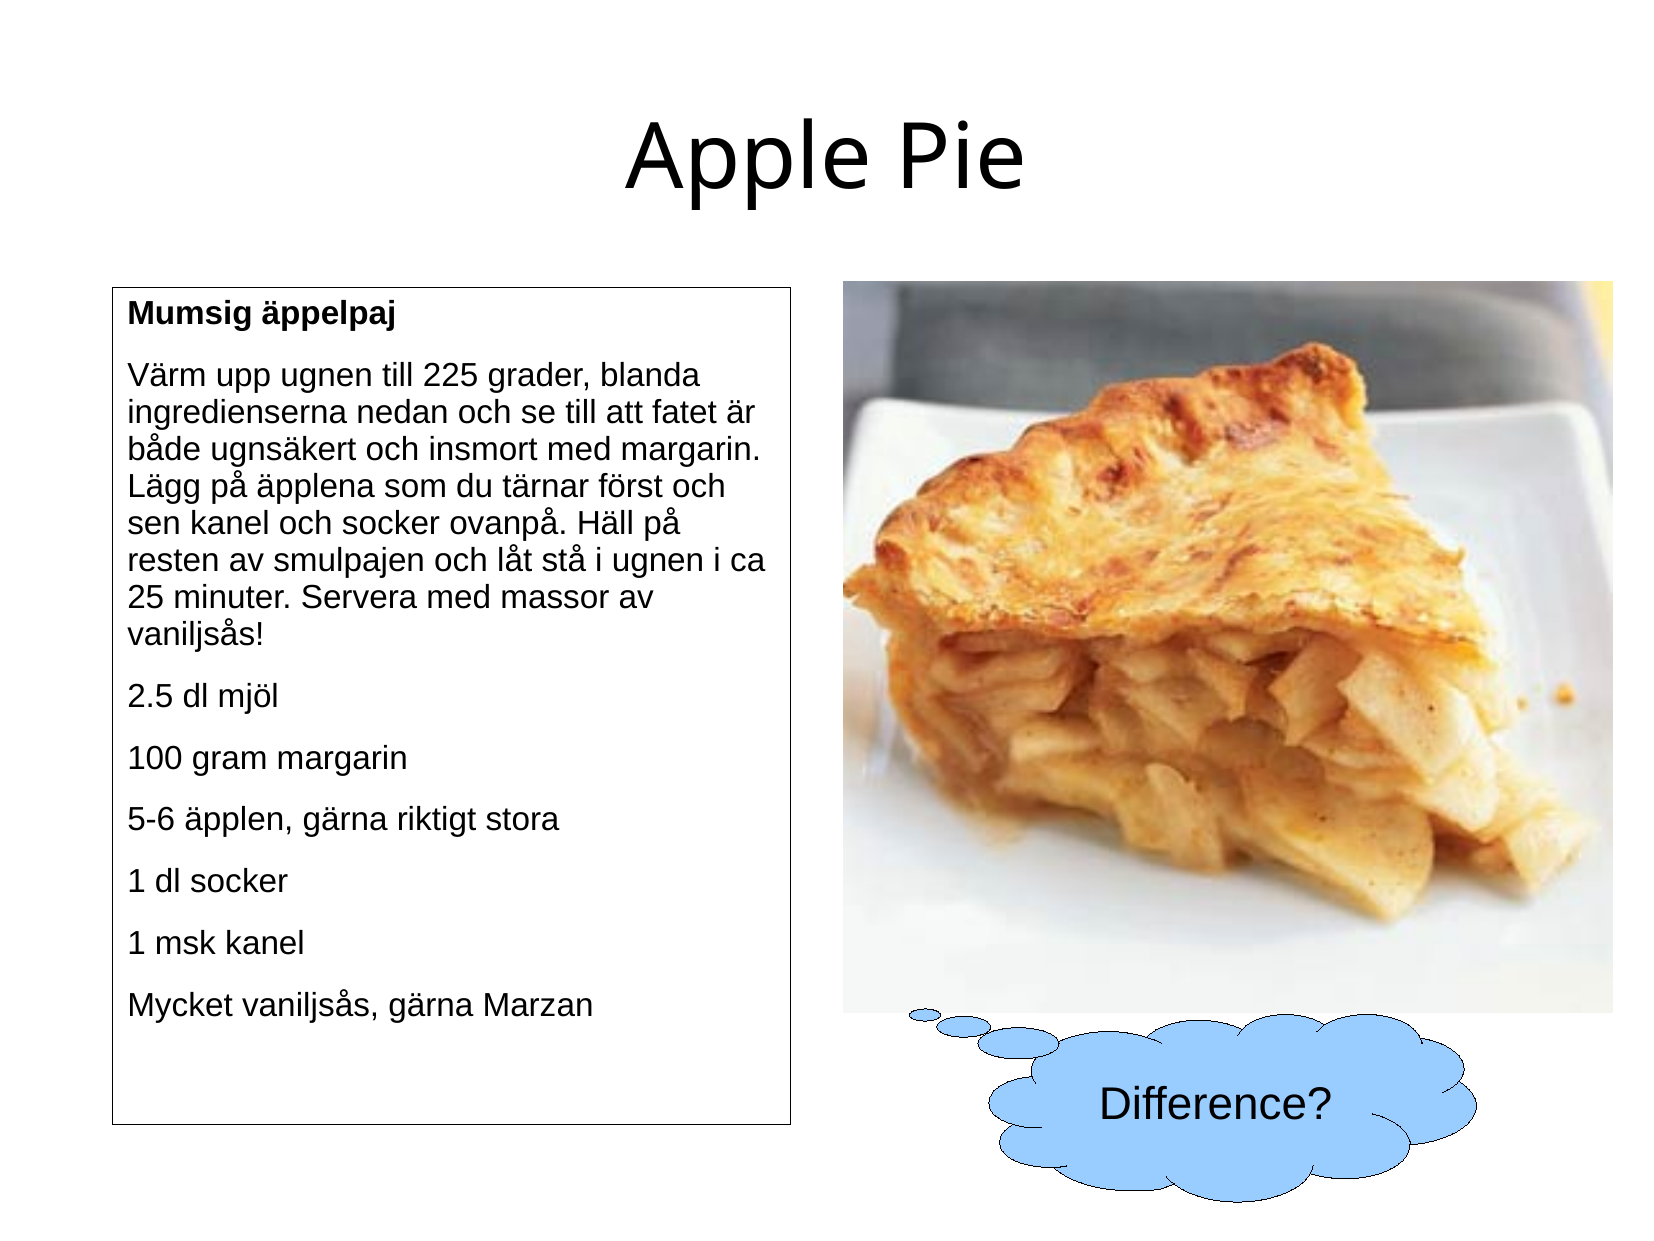

# Apple Pie
Mumsig äppelpaj
Värm upp ugnen till 225 grader, blanda ingredienserna nedan och se till att fatet är både ugnsäkert och insmort med margarin. Lägg på äpplena som du tärnar först och sen kanel och socker ovanpå. Häll på resten av smulpajen och låt stå i ugnen i ca 25 minuter. Servera med massor av vaniljsås!
2.5 dl mjöl
100 gram margarin
5-6 äpplen, gärna riktigt stora
1 dl socker
1 msk kanel
Mycket vaniljsås, gärna Marzan
Difference?